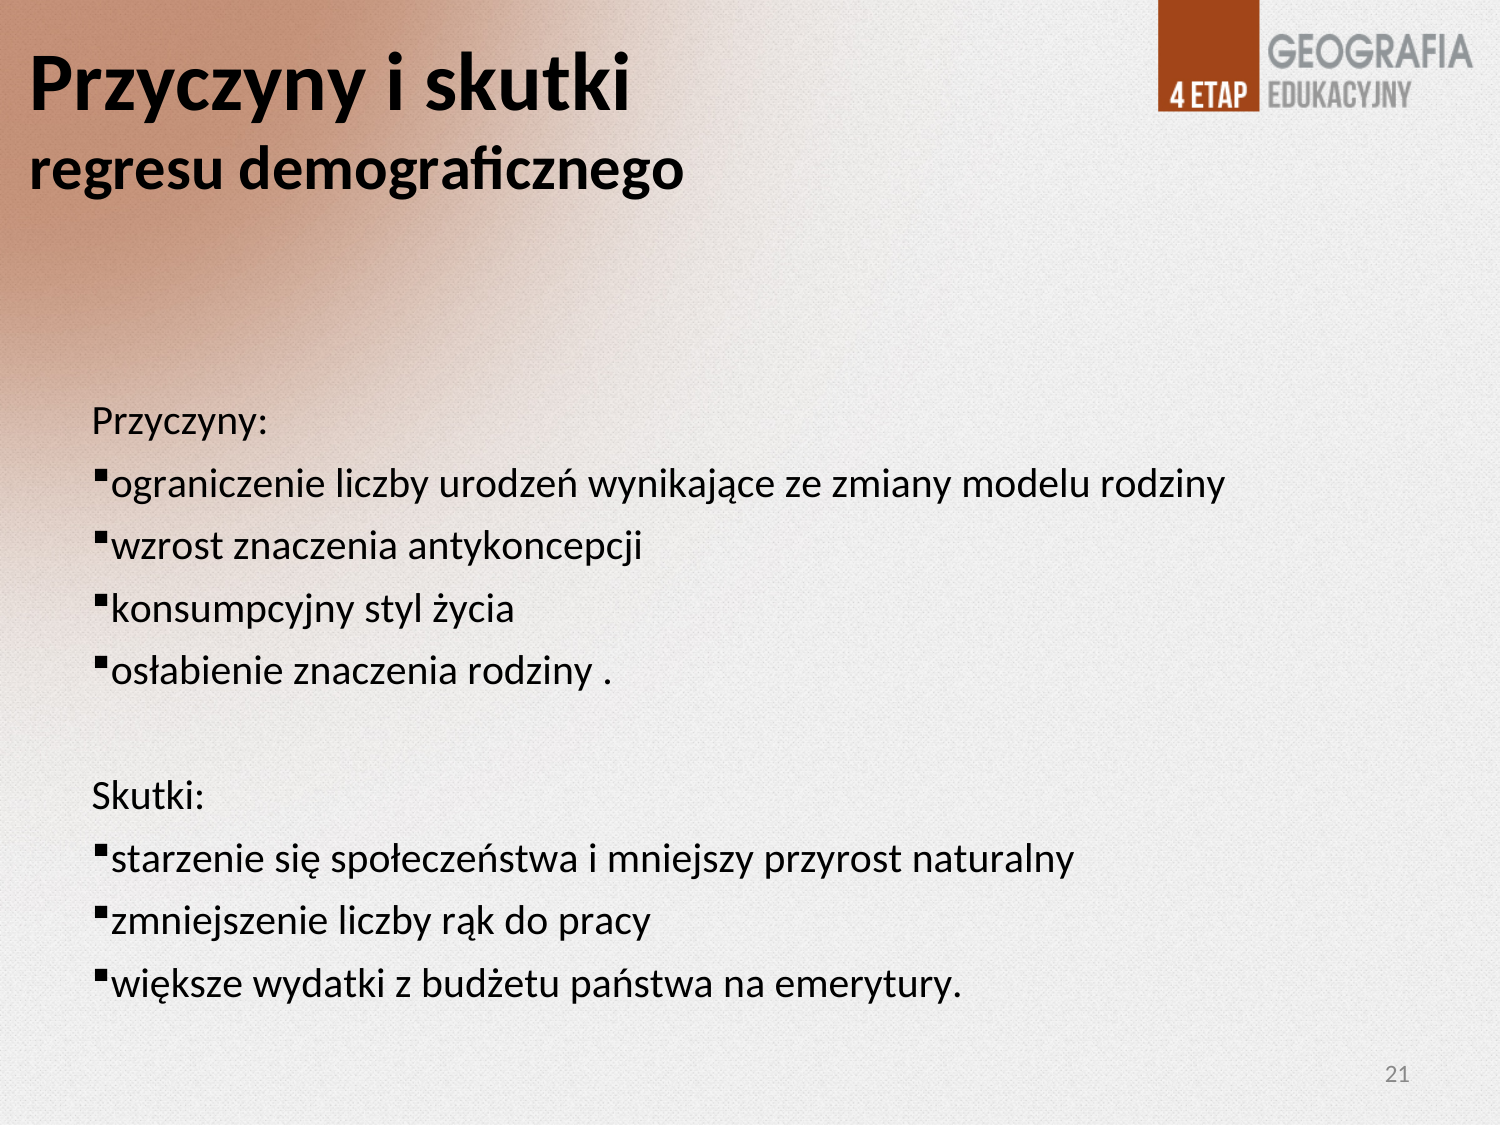

Przyczyny i skutki
regresu demograficznego
Przyczyny:
ograniczenie liczby urodzeń wynikające ze zmiany modelu rodziny
wzrost znaczenia antykoncepcji
konsumpcyjny styl życia
osłabienie znaczenia rodziny .
Skutki:
starzenie się społeczeństwa i mniejszy przyrost naturalny
zmniejszenie liczby rąk do pracy
większe wydatki z budżetu państwa na emerytury.